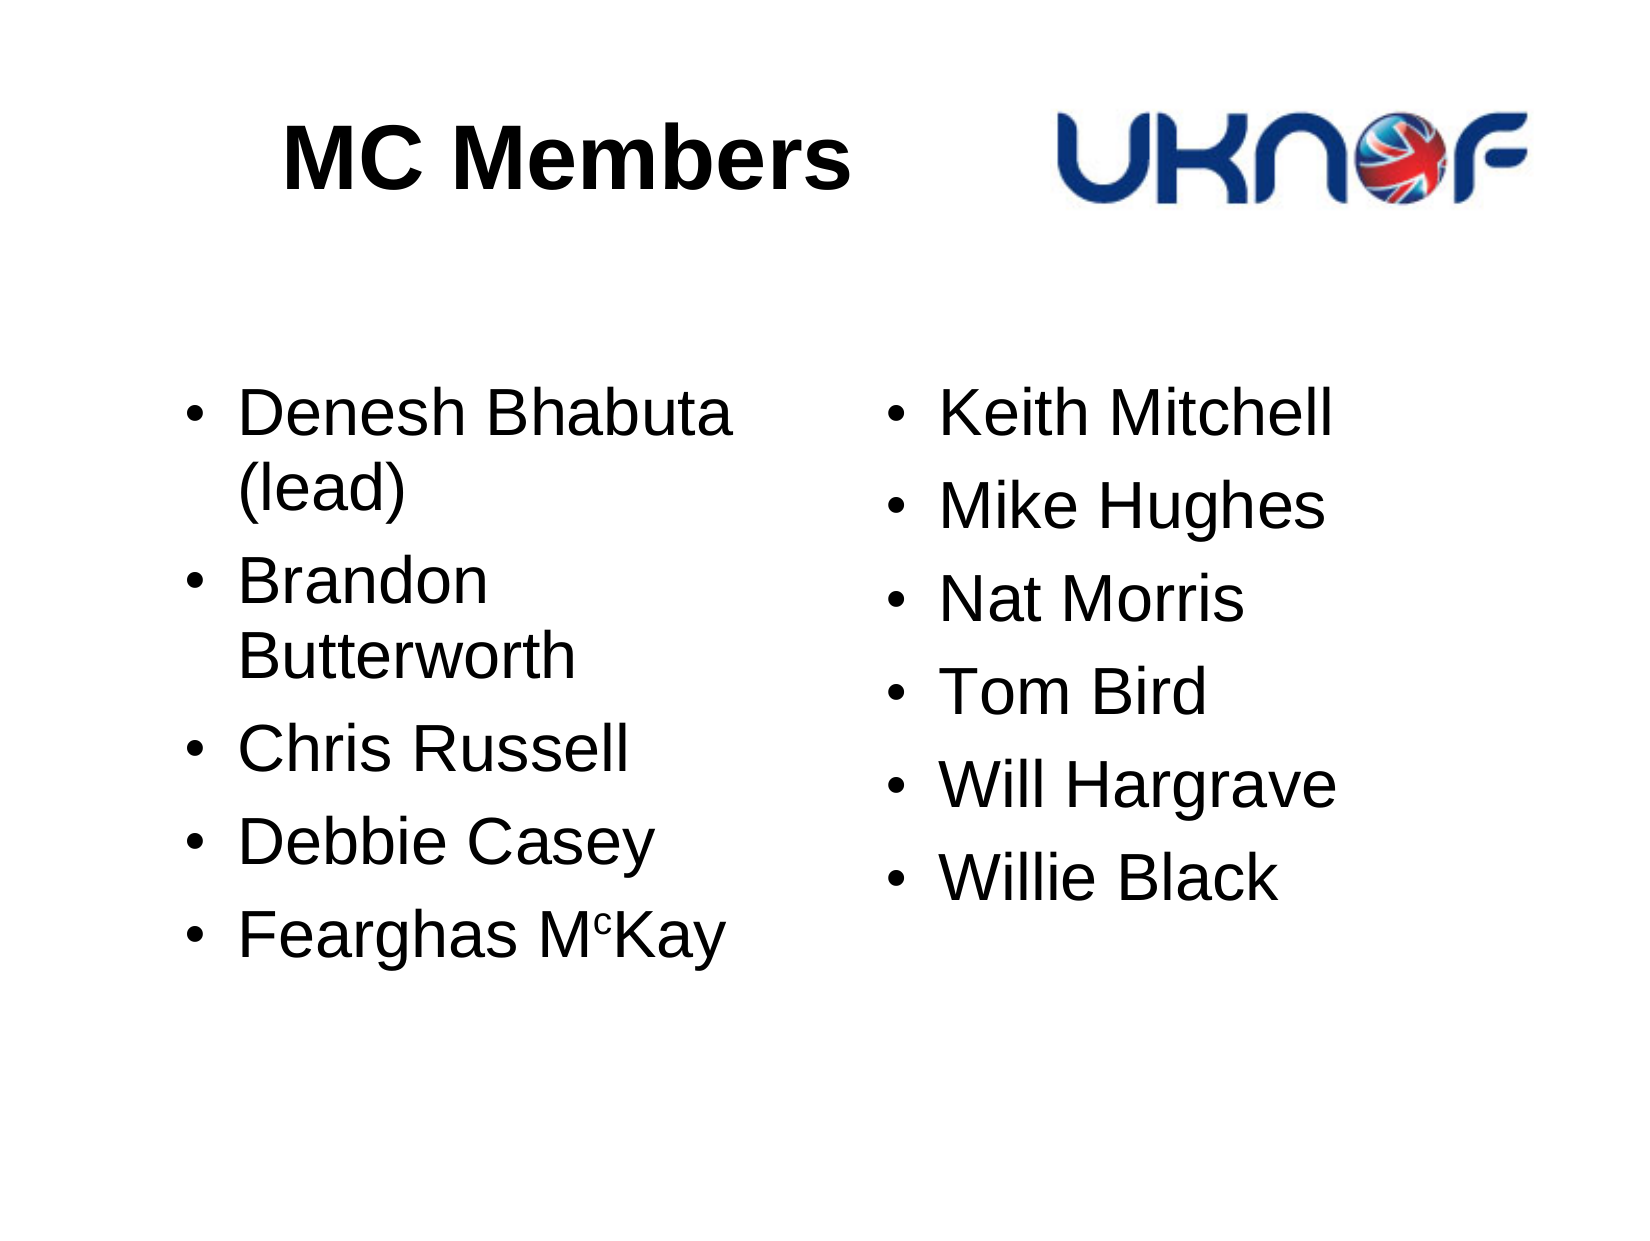

# MC Members
Denesh Bhabuta (lead)
Brandon Butterworth
Chris Russell
Debbie Casey
Fearghas McKay
Keith Mitchell
Mike Hughes
Nat Morris
Tom Bird
Will Hargrave
Willie Black